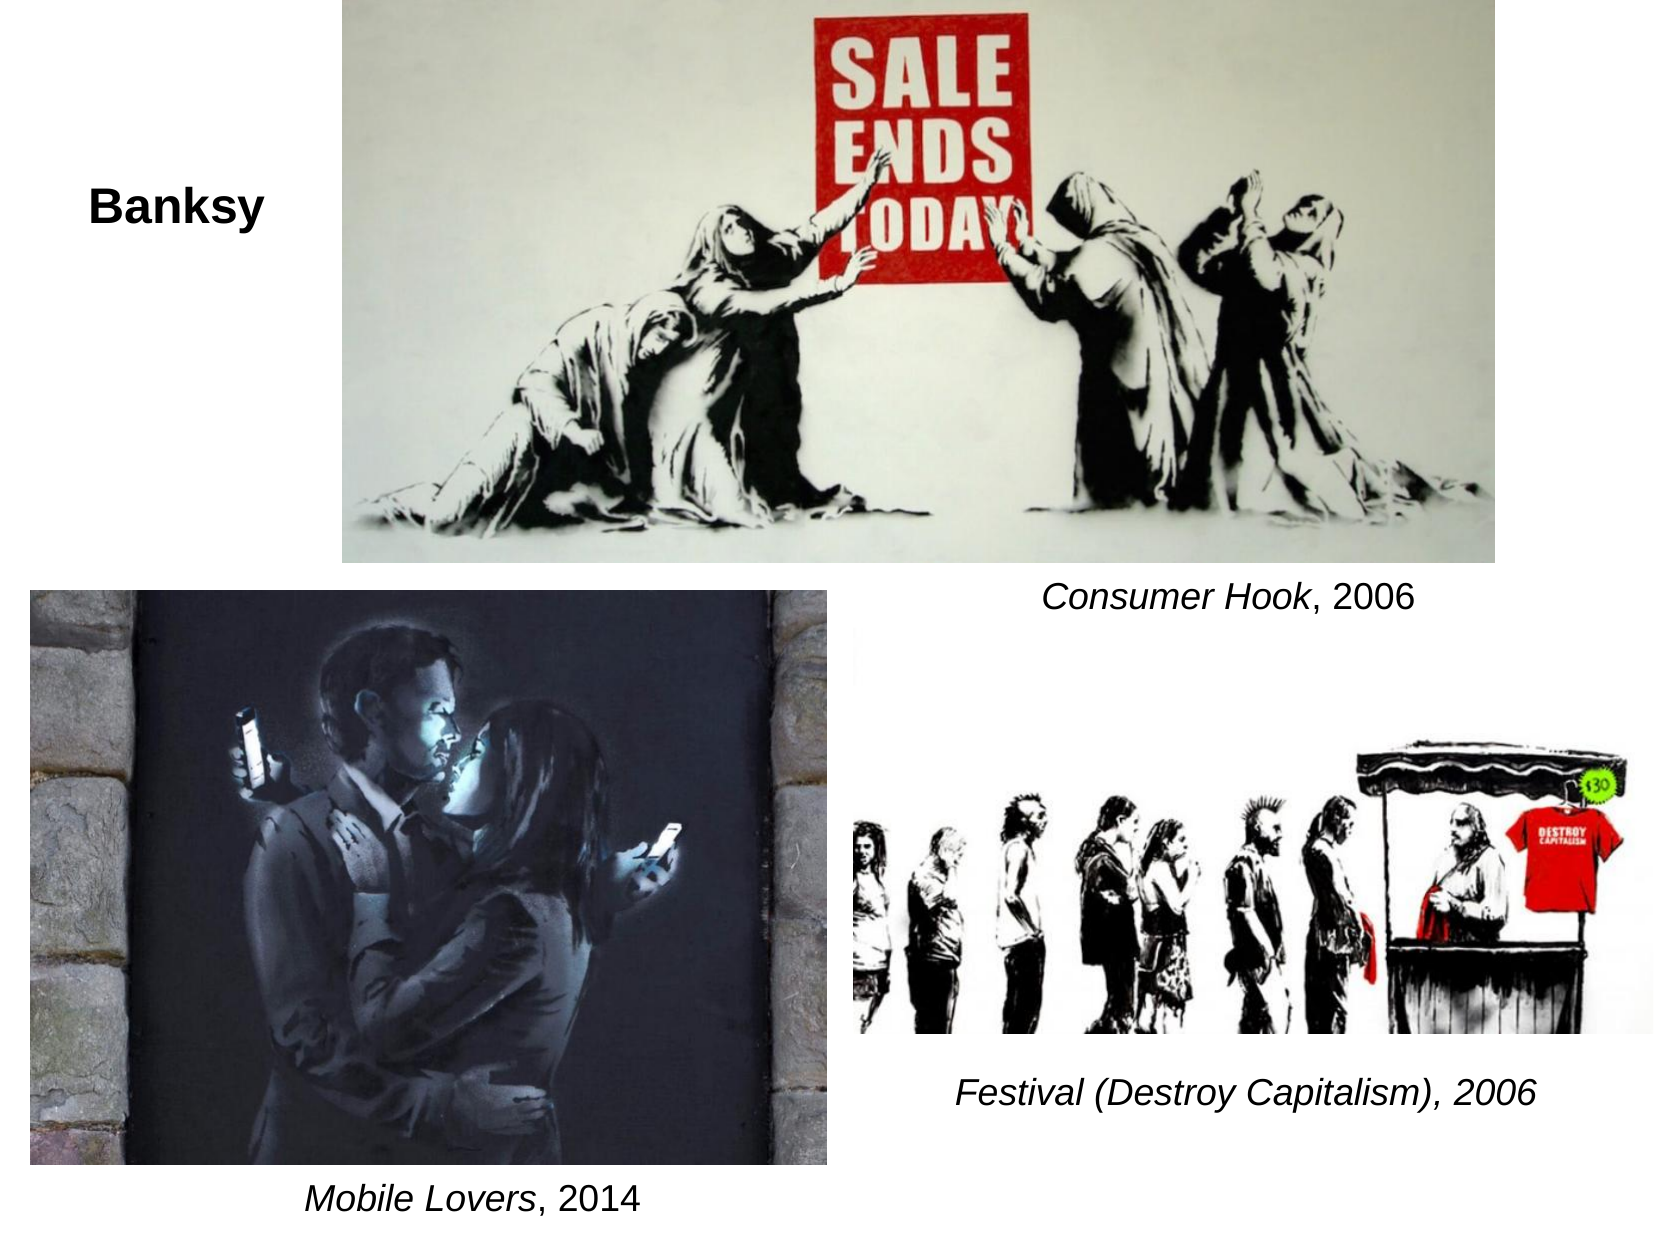

Banksy
Consumer Hook, 2006
Festival (Destroy Capitalism), 2006
Mobile Lovers, 2014